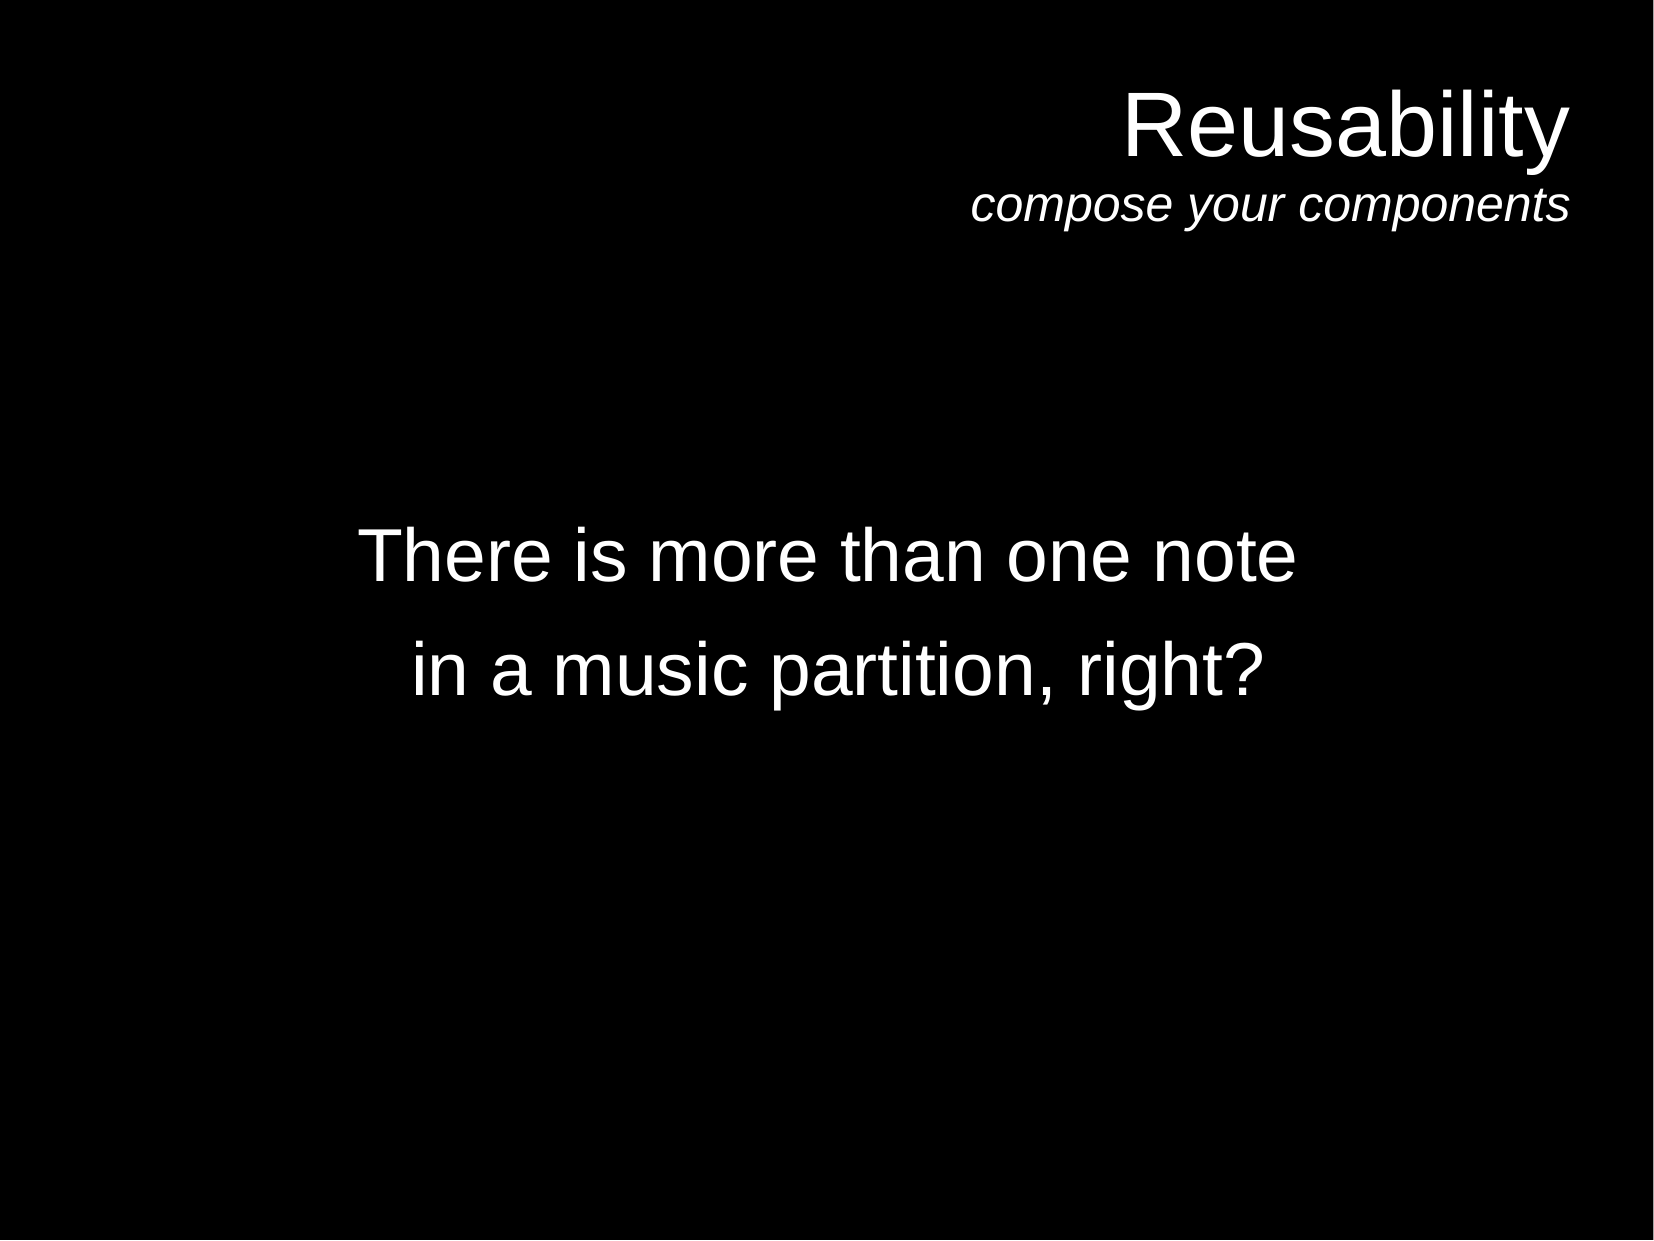

# Reusability compose your components
There is more than one note
in a music partition, right?